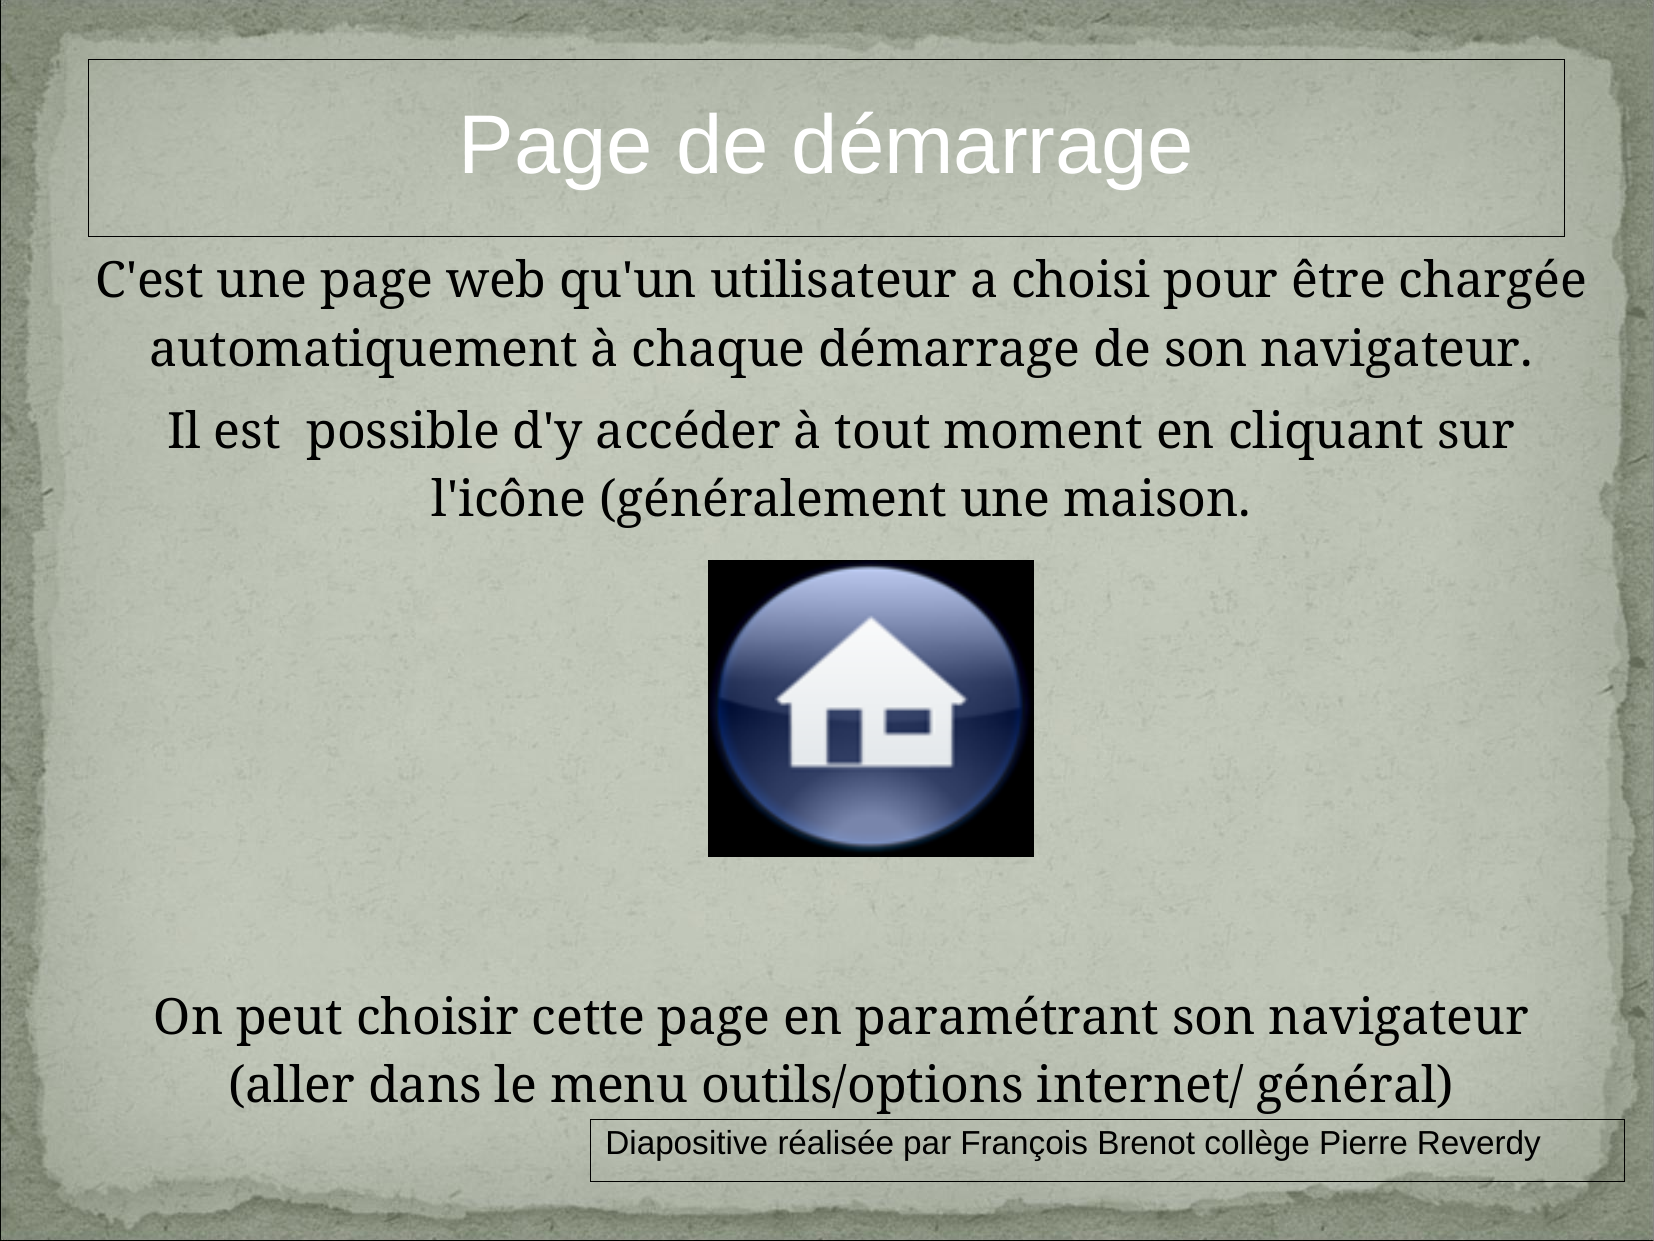

C'est une page web qu'un utilisateur a choisi pour être chargée automatiquement à chaque démarrage de son navigateur.
Il est possible d'y accéder à tout moment en cliquant sur l'icône (généralement une maison.
On peut choisir cette page en paramétrant son navigateur (aller dans le menu outils/options internet/ général)
Page de démarrage
Diapositive réalisée par François Brenot collège Pierre Reverdy